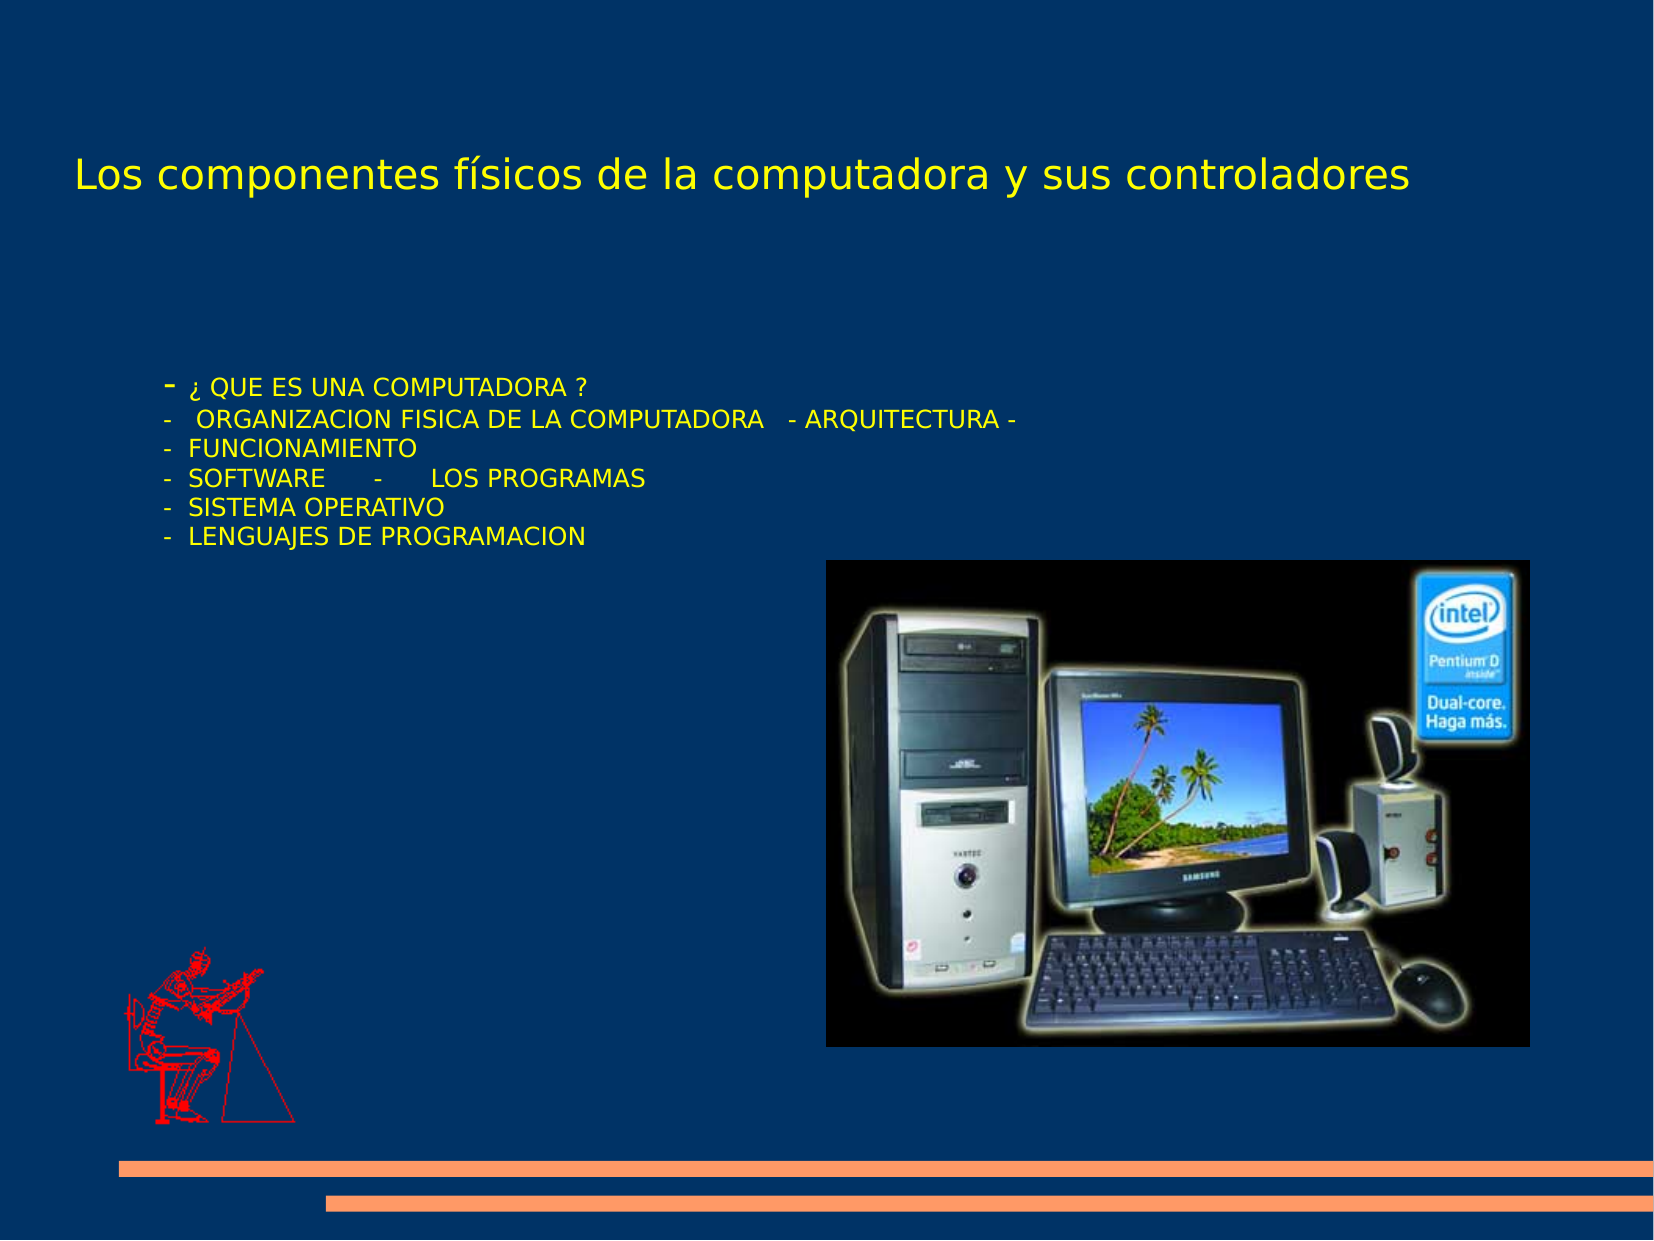

Los componentes físicos de la computadora y sus controladores
- ¿ QUE ES UNA COMPUTADORA ?
- ORGANIZACION FISICA DE LA COMPUTADORA - ARQUITECTURA -
- FUNCIONAMIENTO
- SOFTWARE - LOS PROGRAMAS
- SISTEMA OPERATIVO
- LENGUAJES DE PROGRAMACION